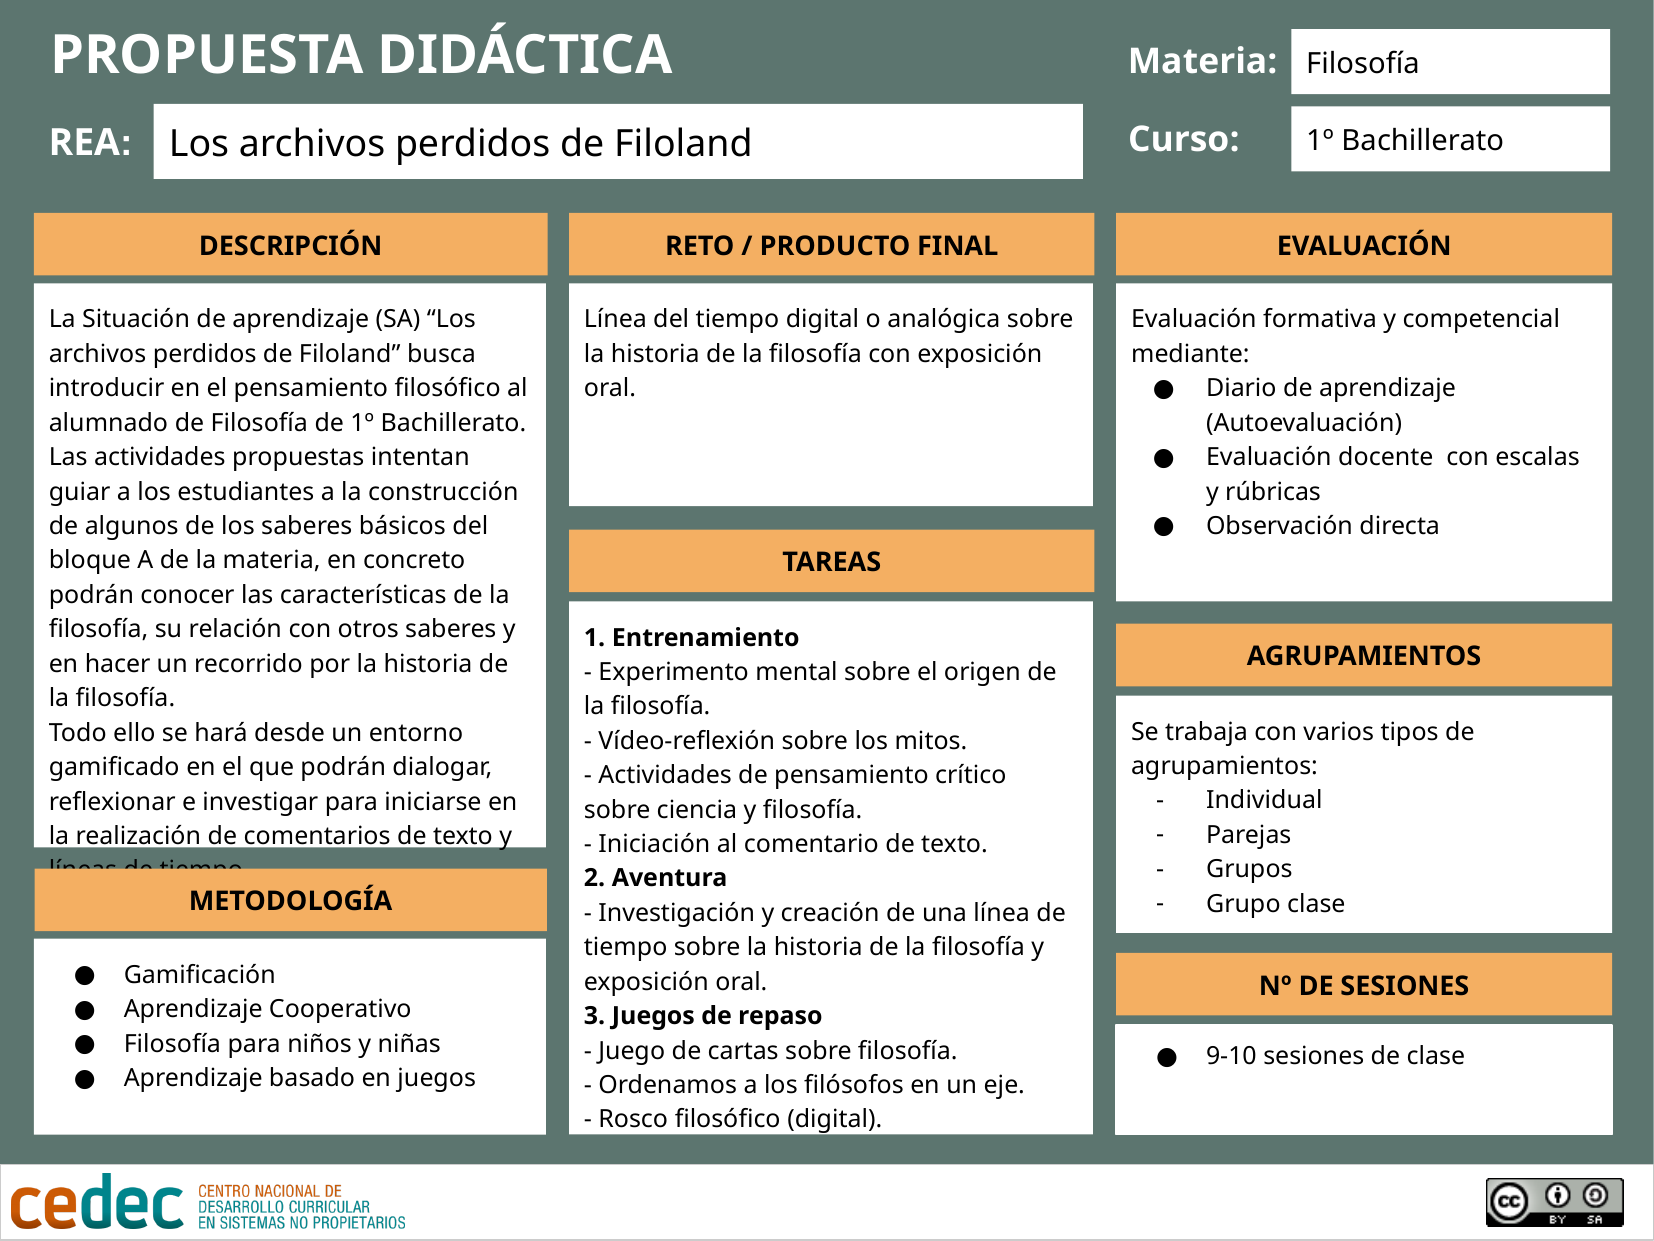

PROPUESTA DIDÁCTICA
Filosofía
Materia:
Los archivos perdidos de Filoland
1º Bachillerato
Curso:
REA:
DESCRIPCIÓN
RETO / PRODUCTO FINAL
EVALUACIÓN
La Situación de aprendizaje (SA) “Los archivos perdidos de Filoland” busca introducir en el pensamiento filosófico al alumnado de Filosofía de 1º Bachillerato. Las actividades propuestas intentan guiar a los estudiantes a la construcción de algunos de los saberes básicos del bloque A de la materia, en concreto podrán conocer las características de la filosofía, su relación con otros saberes y en hacer un recorrido por la historia de la filosofía.
Todo ello se hará desde un entorno gamificado en el que podrán dialogar, reflexionar e investigar para iniciarse en la realización de comentarios de texto y líneas de tiempo.
Línea del tiempo digital o analógica sobre la historia de la filosofía con exposición oral.
Evaluación formativa y competencial mediante:
Diario de aprendizaje (Autoevaluación)
Evaluación docente con escalas y rúbricas
Observación directa
TAREAS
1. Entrenamiento
- Experimento mental sobre el origen de la filosofía.
- Vídeo-reflexión sobre los mitos.
- Actividades de pensamiento crítico sobre ciencia y filosofía.
- Iniciación al comentario de texto.
2. Aventura
- Investigación y creación de una línea de tiempo sobre la historia de la filosofía y exposición oral.
3. Juegos de repaso
- Juego de cartas sobre filosofía.
- Ordenamos a los filósofos en un eje.
- Rosco filosófico (digital).
AGRUPAMIENTOS
Se trabaja con varios tipos de agrupamientos:
Individual
Parejas
Grupos
Grupo clase
METODOLOGÍA
Gamificación
Aprendizaje Cooperativo
Filosofía para niños y niñas
Aprendizaje basado en juegos
Nº DE SESIONES
9-10 sesiones de clase